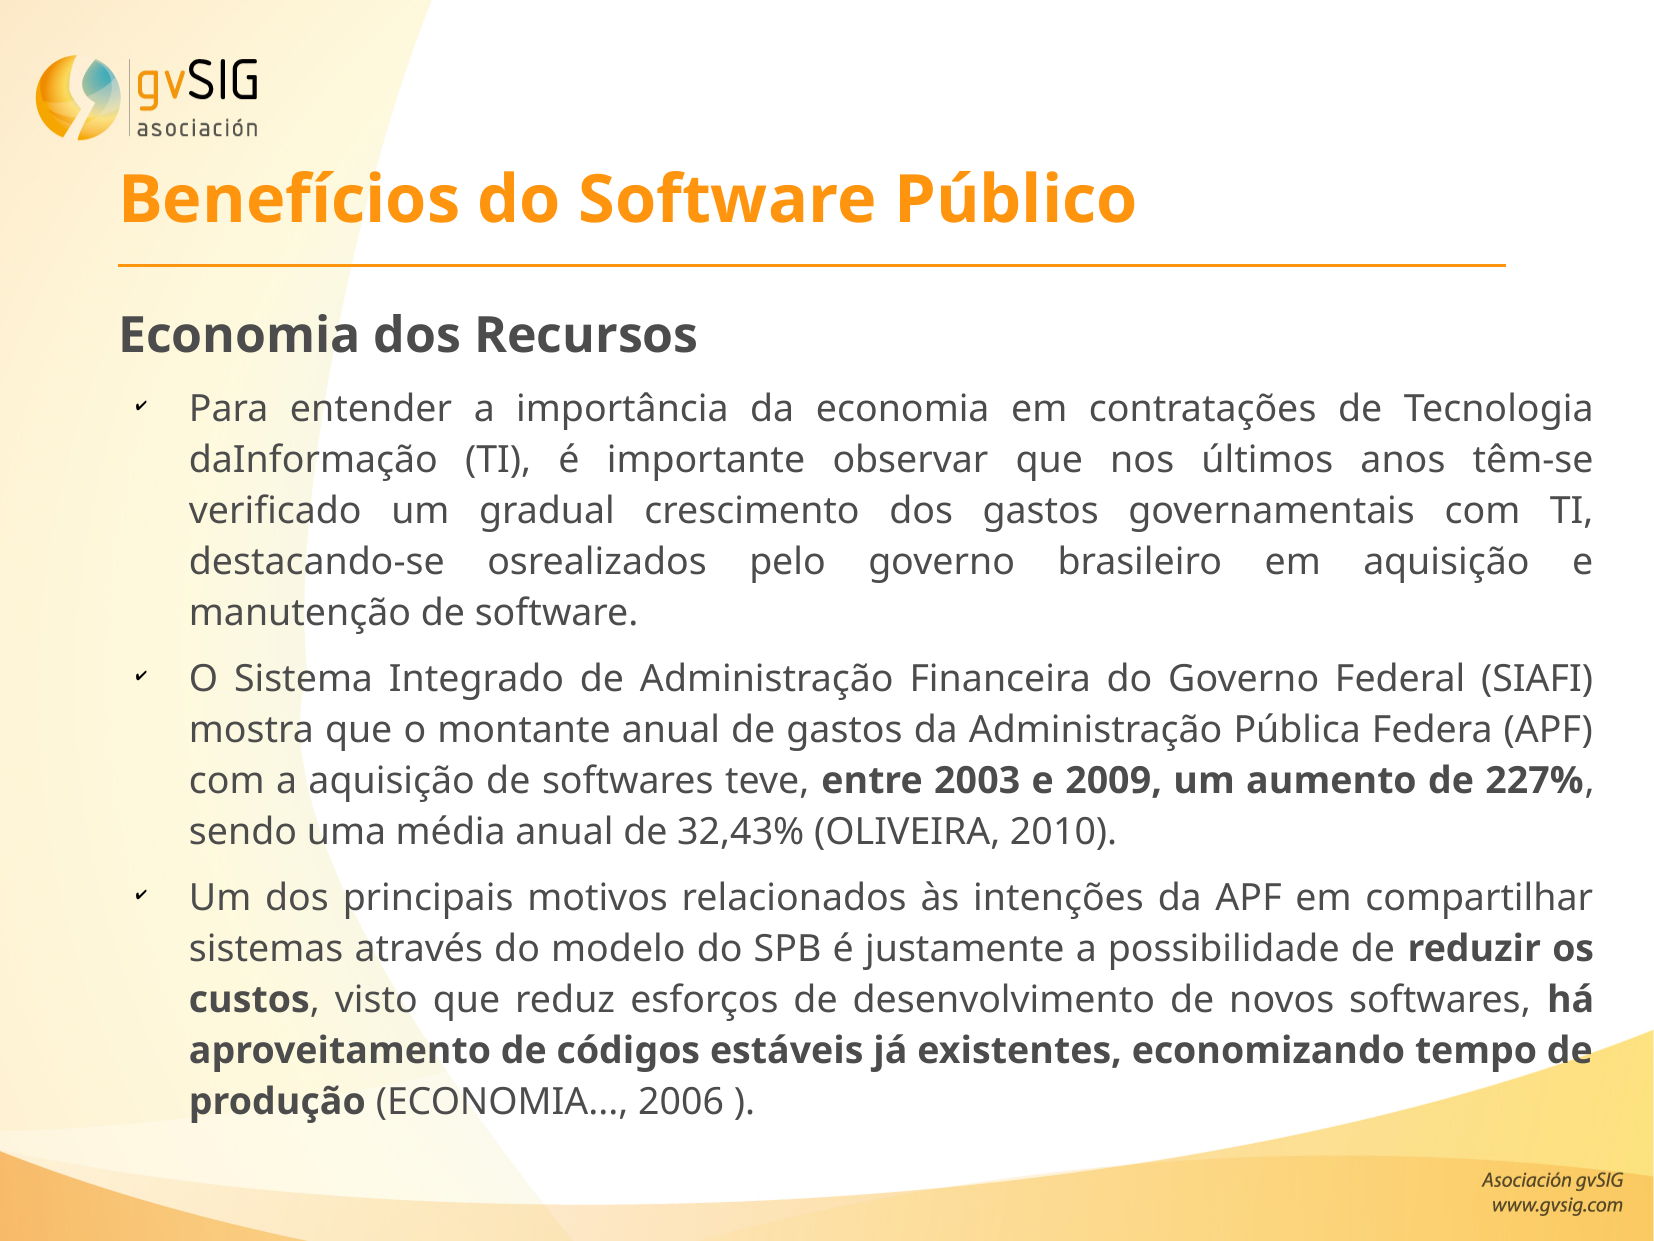

# Benefícios do Software Público
Economia dos Recursos
Para entender a importância da economia em contratações de Tecnologia daInformação (TI), é importante observar que nos últimos anos têm-se verificado um gradual crescimento dos gastos governamentais com TI, destacando-se osrealizados pelo governo brasileiro em aquisição e manutenção de software.
O Sistema Integrado de Administração Financeira do Governo Federal (SIAFI) mostra que o montante anual de gastos da Administração Pública Federa (APF) com a aquisição de softwares teve, entre 2003 e 2009, um aumento de 227%, sendo uma média anual de 32,43% (OLIVEIRA, 2010).
Um dos principais motivos relacionados às intenções da APF em compartilhar sistemas através do modelo do SPB é justamente a possibilidade de reduzir os custos, visto que reduz esforços de desenvolvimento de novos softwares, há aproveitamento de códigos estáveis já existentes, economizando tempo de produção (ECONOMIA..., 2006 ).